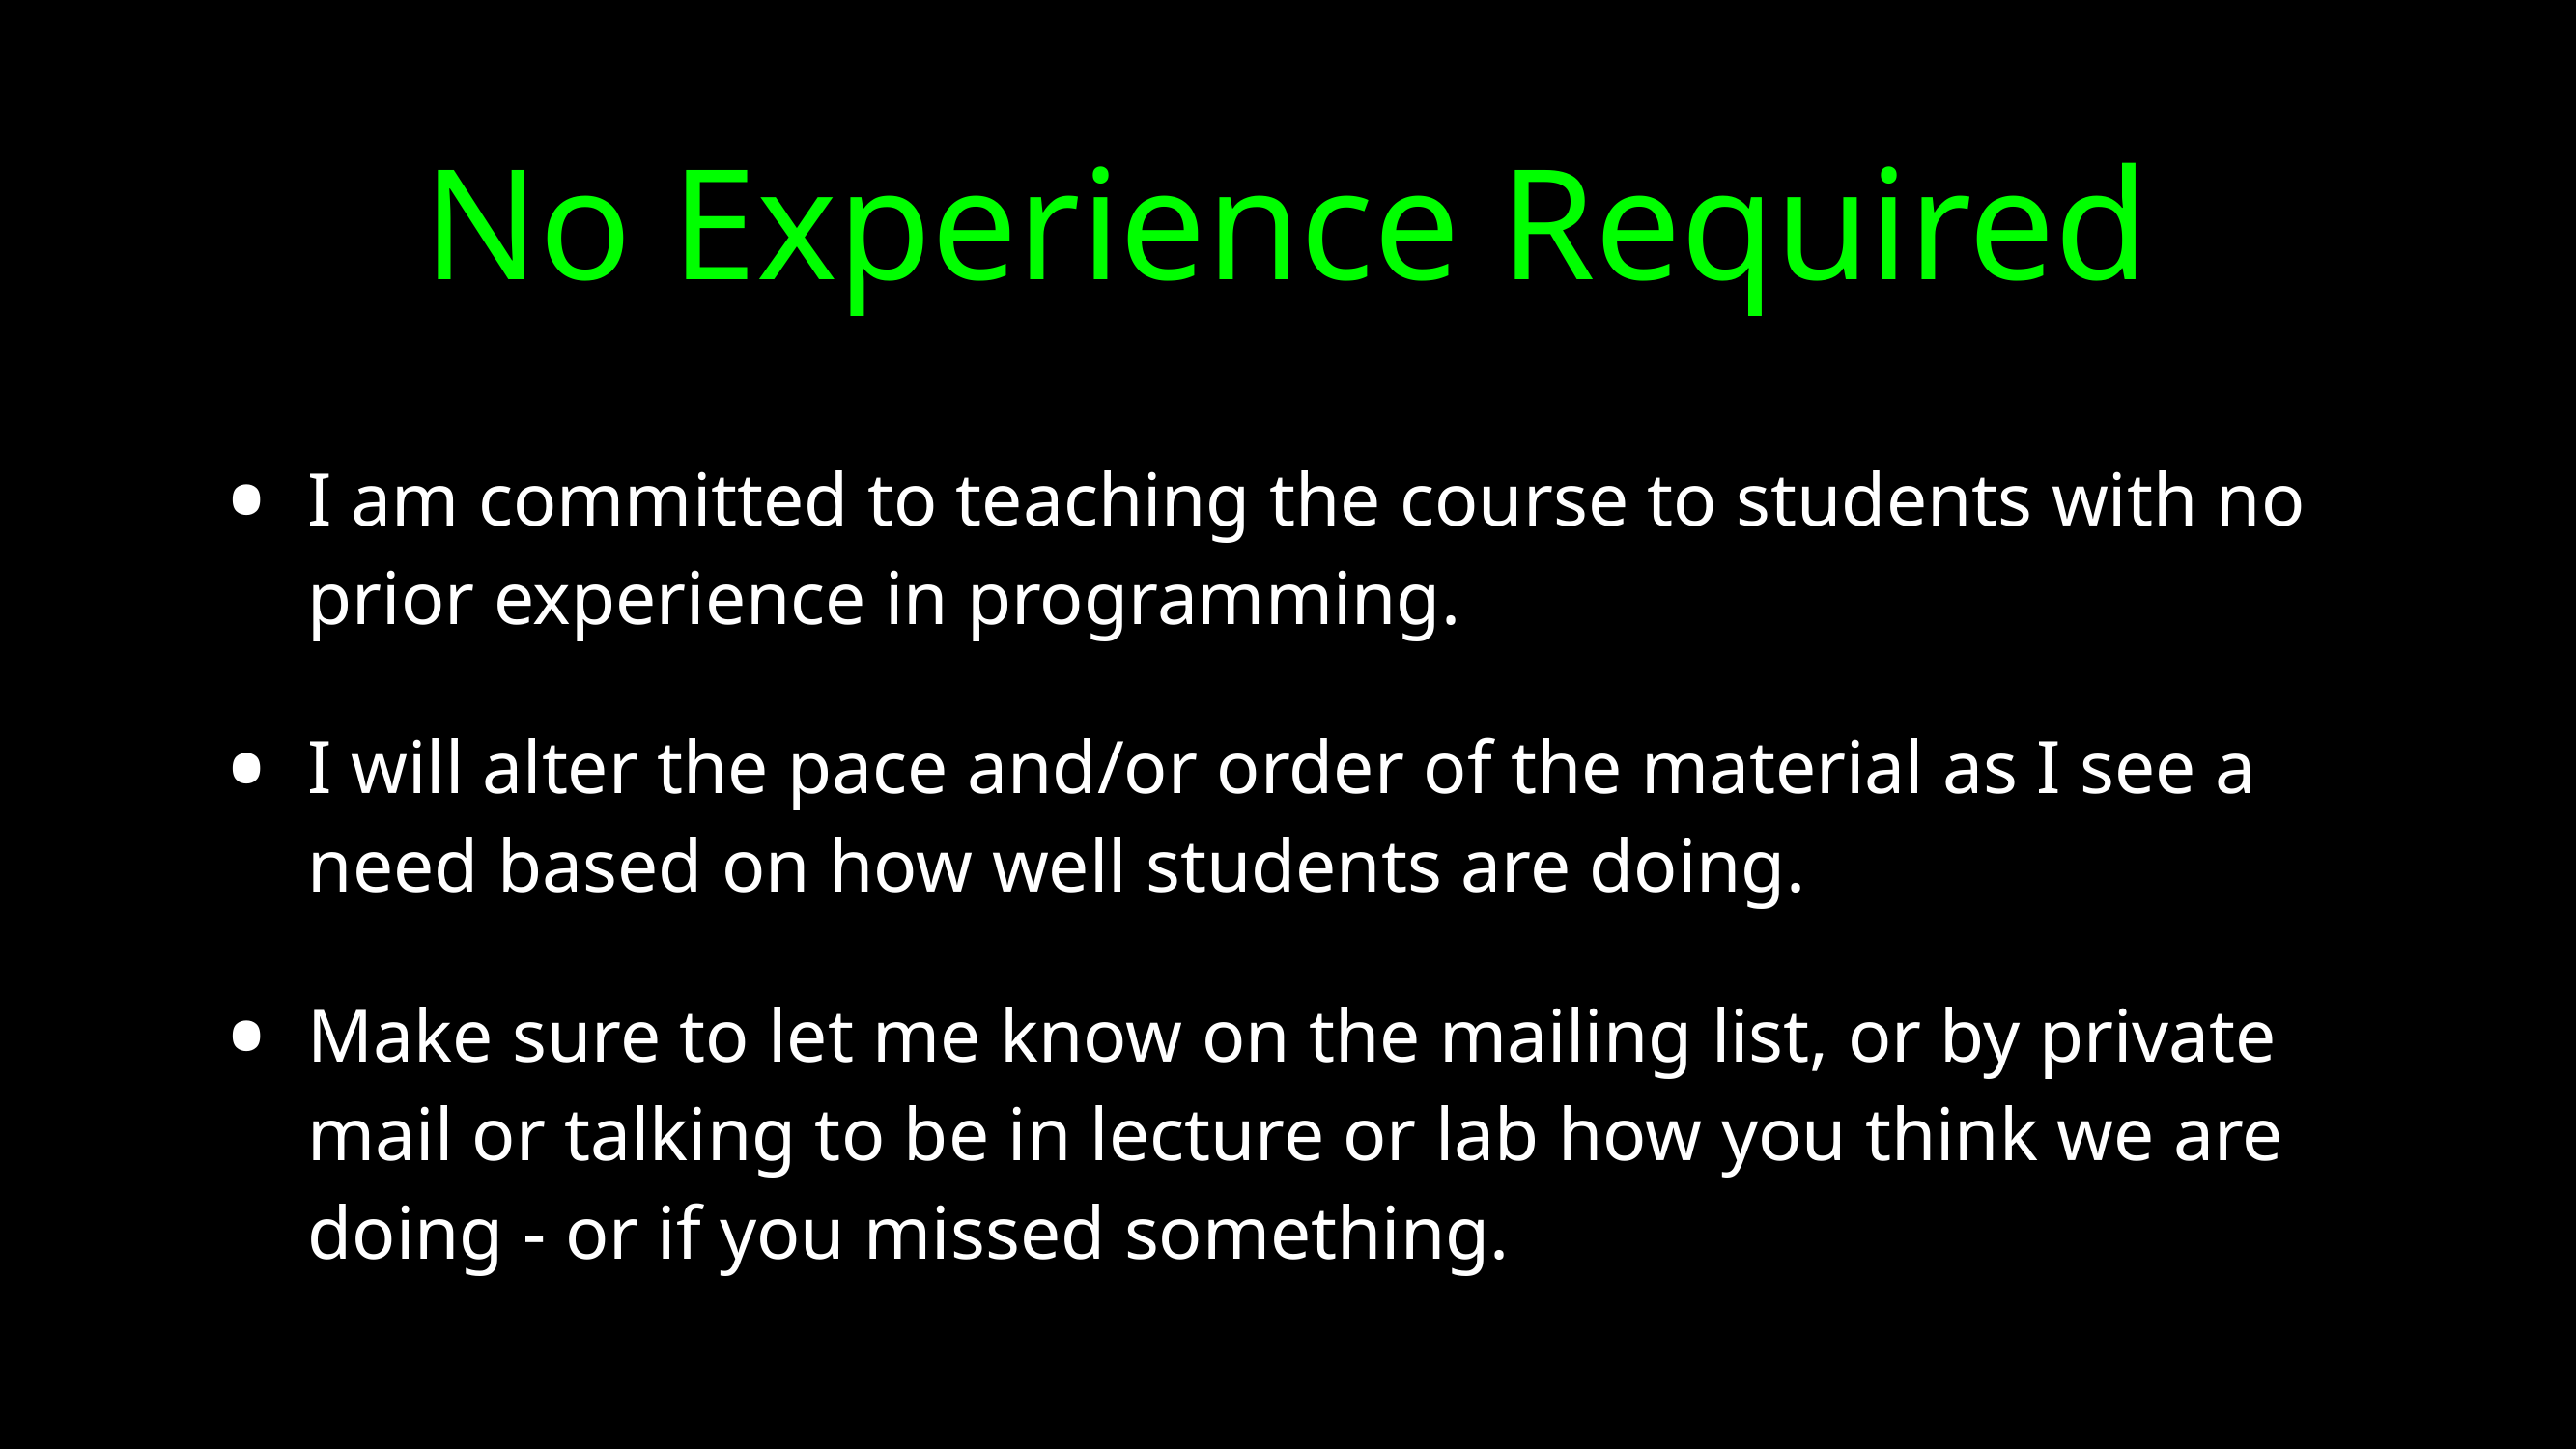

# No Experience Required
I am committed to teaching the course to students with no prior experience in programming.
I will alter the pace and/or order of the material as I see a need based on how well students are doing.
Make sure to let me know on the mailing list, or by private mail or talking to be in lecture or lab how you think we are doing - or if you missed something.